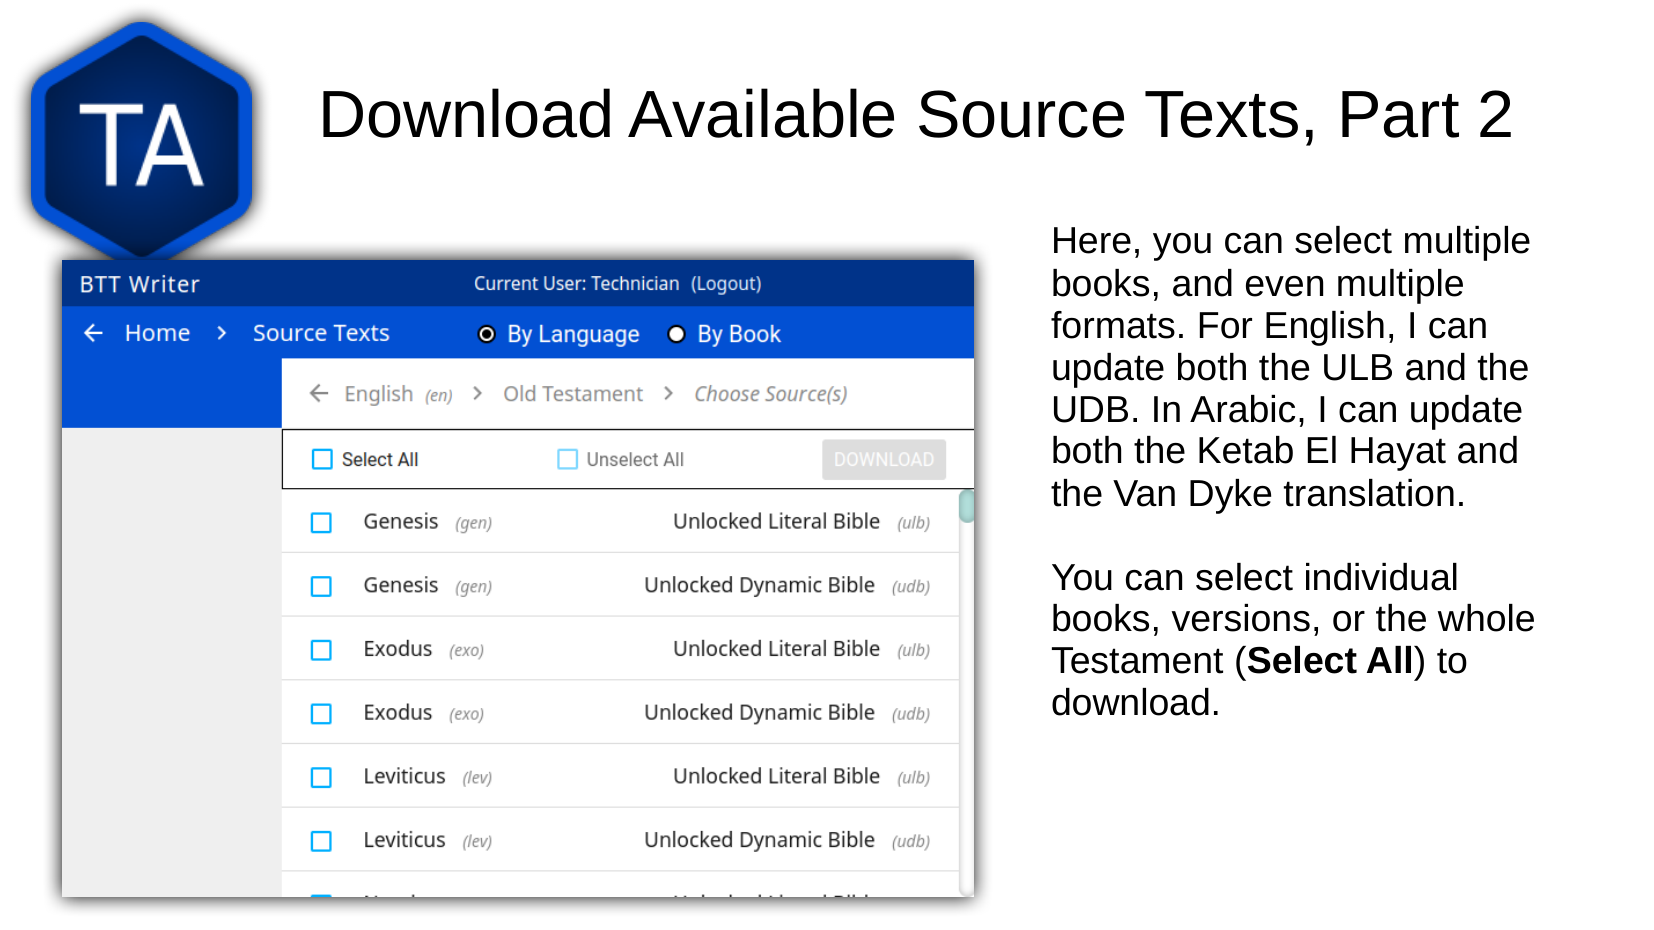

# Download Available Source Texts, Part 2
Here, you can select multiple books, and even multiple formats. For English, I can update both the ULB and the UDB. In Arabic, I can update both the Ketab El Hayat and the Van Dyke translation.
You can select individual books, versions, or the whole Testament (Select All) to download.